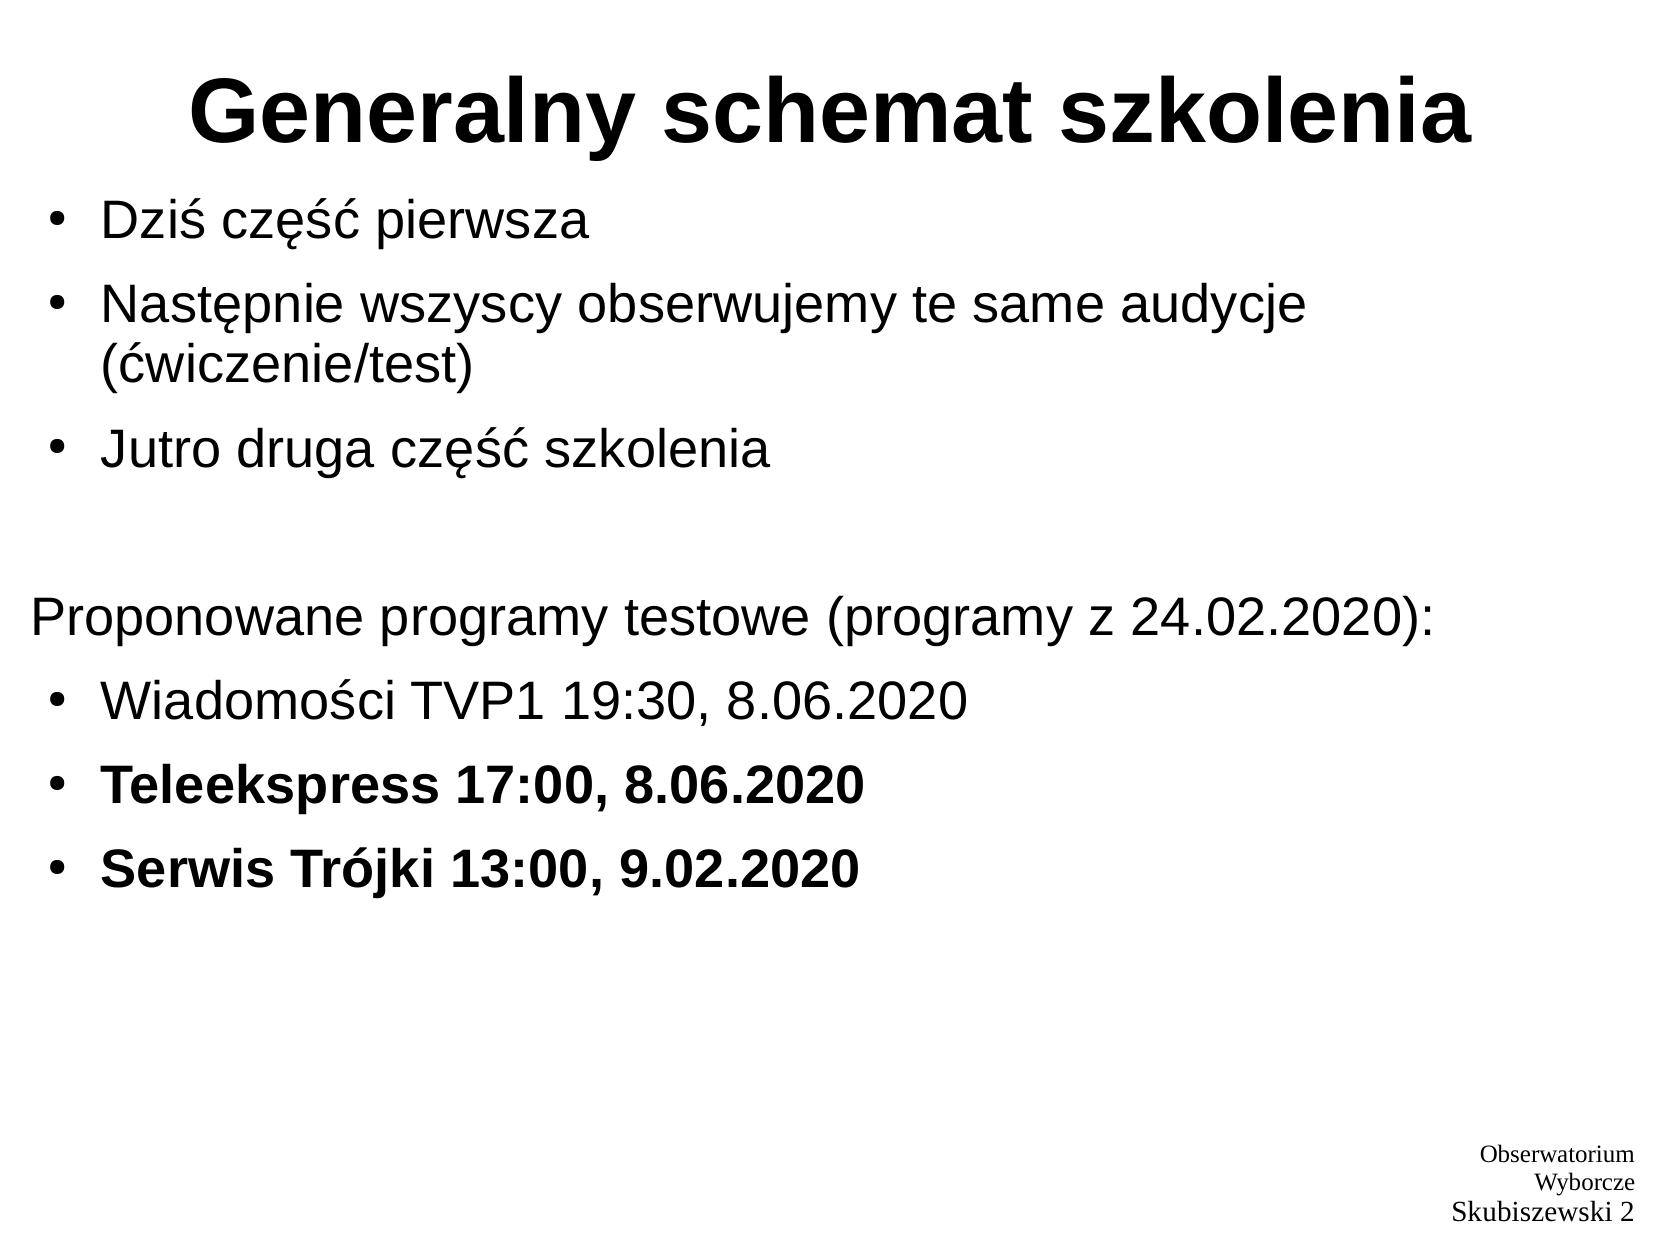

# Generalny schemat szkolenia
Dziś część pierwsza
Następnie wszyscy obserwujemy te same audycje (ćwiczenie/test)
Jutro druga część szkolenia
Proponowane programy testowe (programy z 24.02.2020):
Wiadomości TVP1 19:30, 8.06.2020
Teleekspress 17:00, 8.06.2020
Serwis Trójki 13:00, 9.02.2020
2